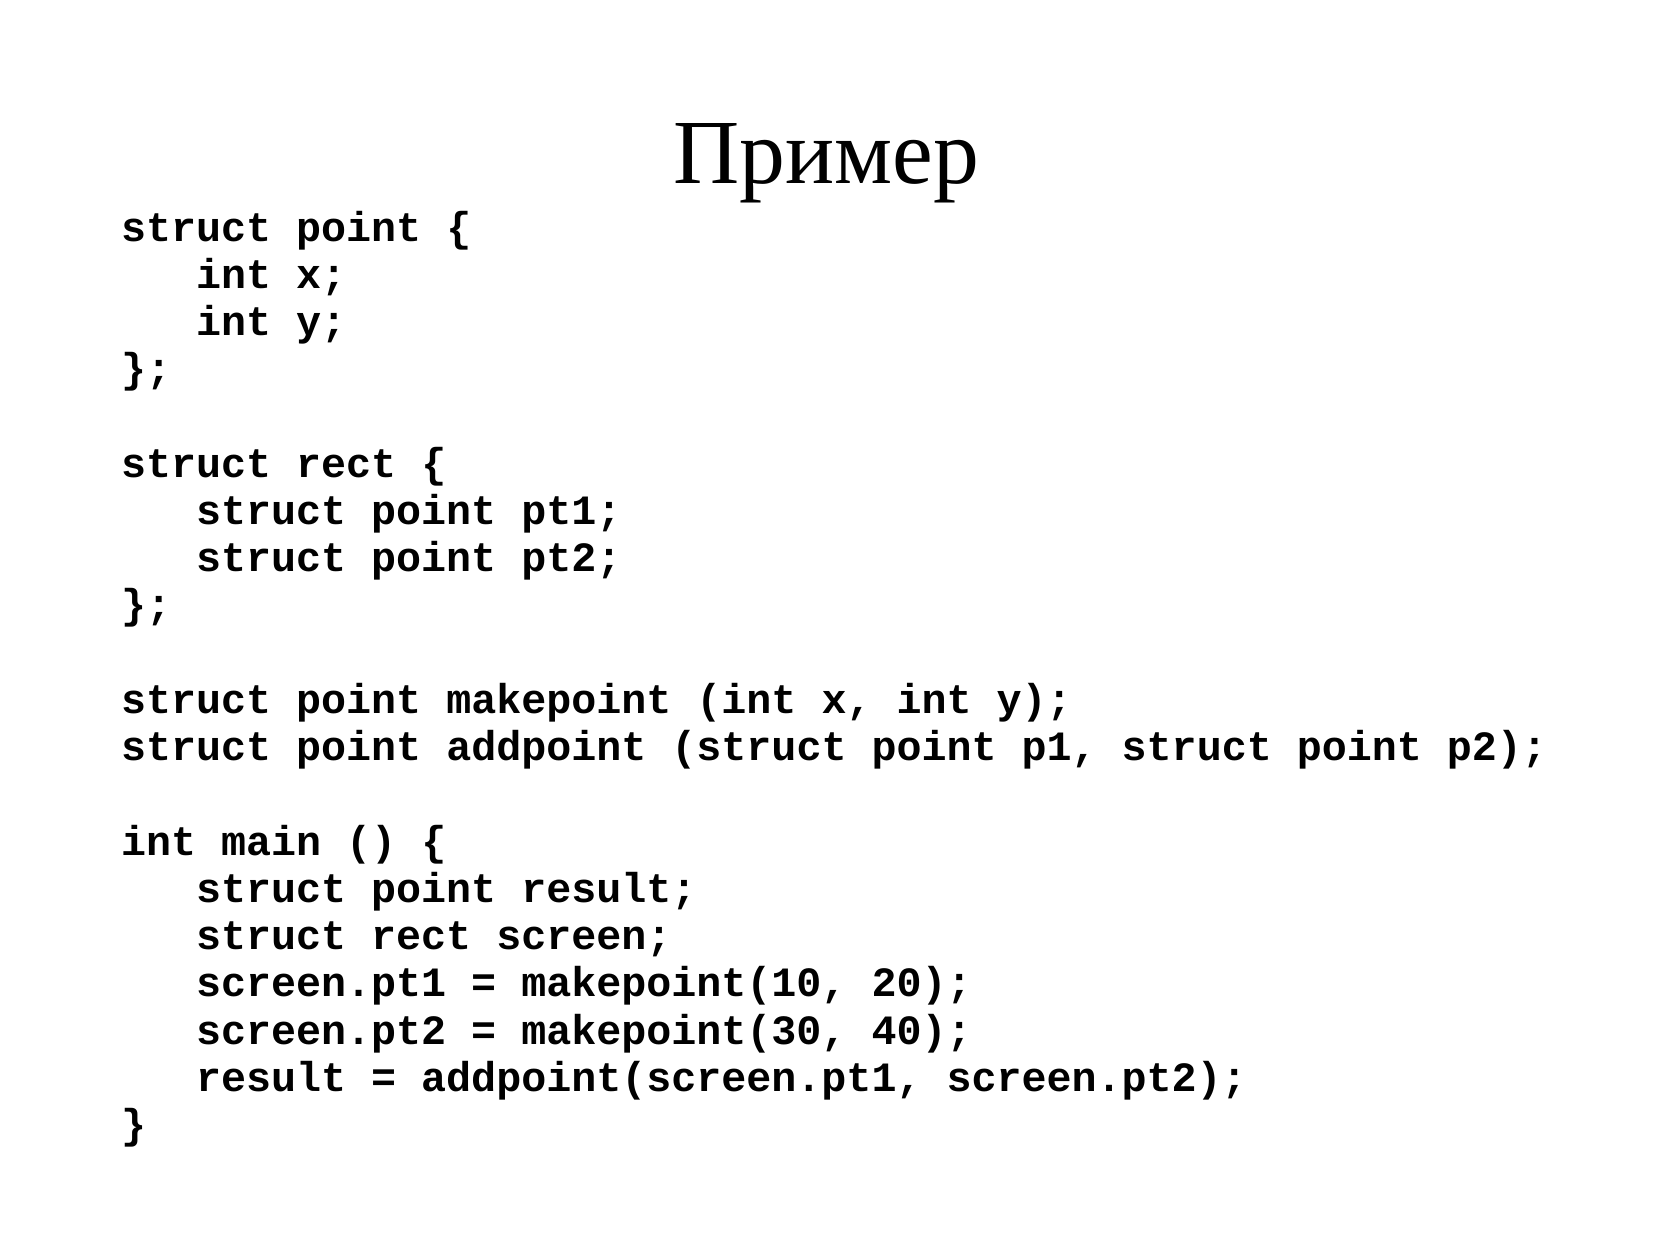

# Пример
struct point {
	int x;
	int y;
};
struct rect {
	struct point pt1;
	struct point pt2;
};
struct point makepoint (int x, int y);
struct point addpoint (struct point p1, struct point p2);
int main () {
	struct point result;
	struct rect screen;
	screen.pt1 = makepoint(10, 20);
	screen.pt2 = makepoint(30, 40);
	result = addpoint(screen.pt1, screen.pt2);
}